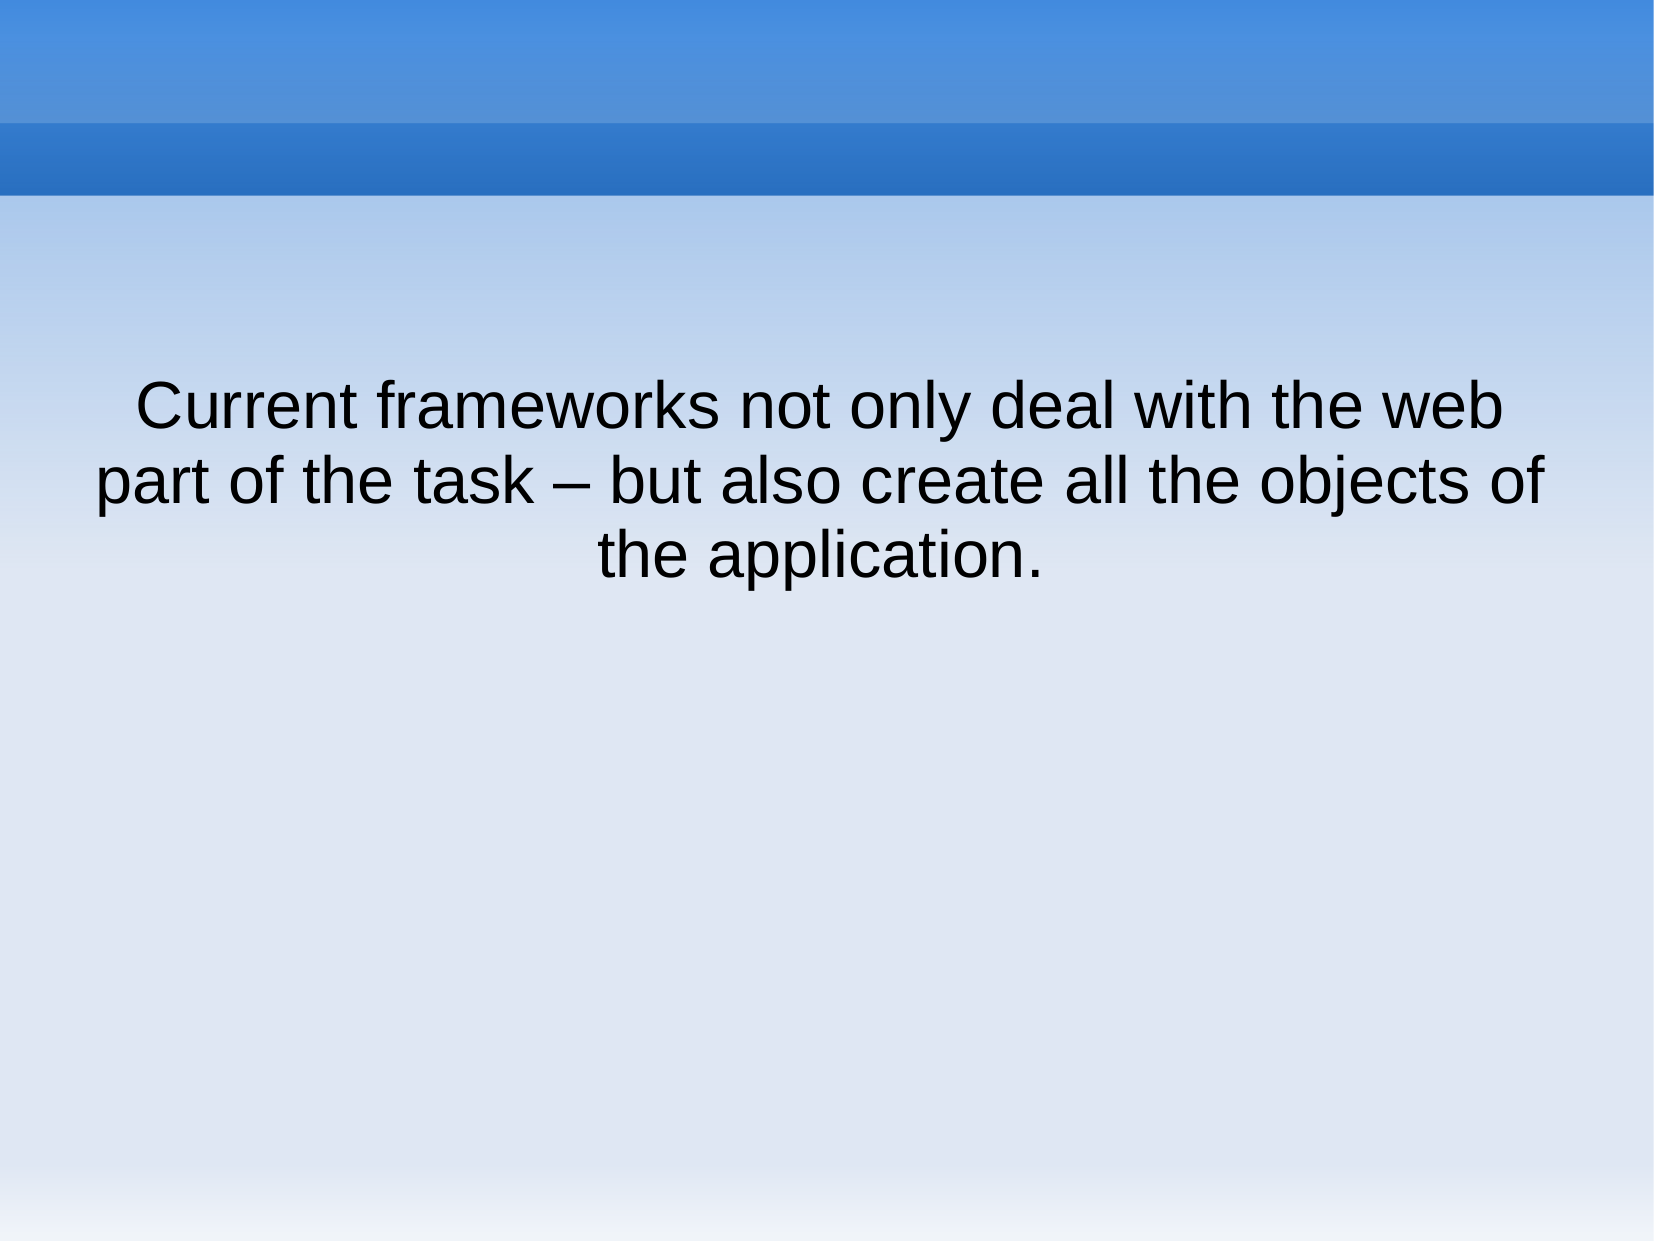

# Current frameworks not only deal with the web part of the task – but also create all the objects of the application.